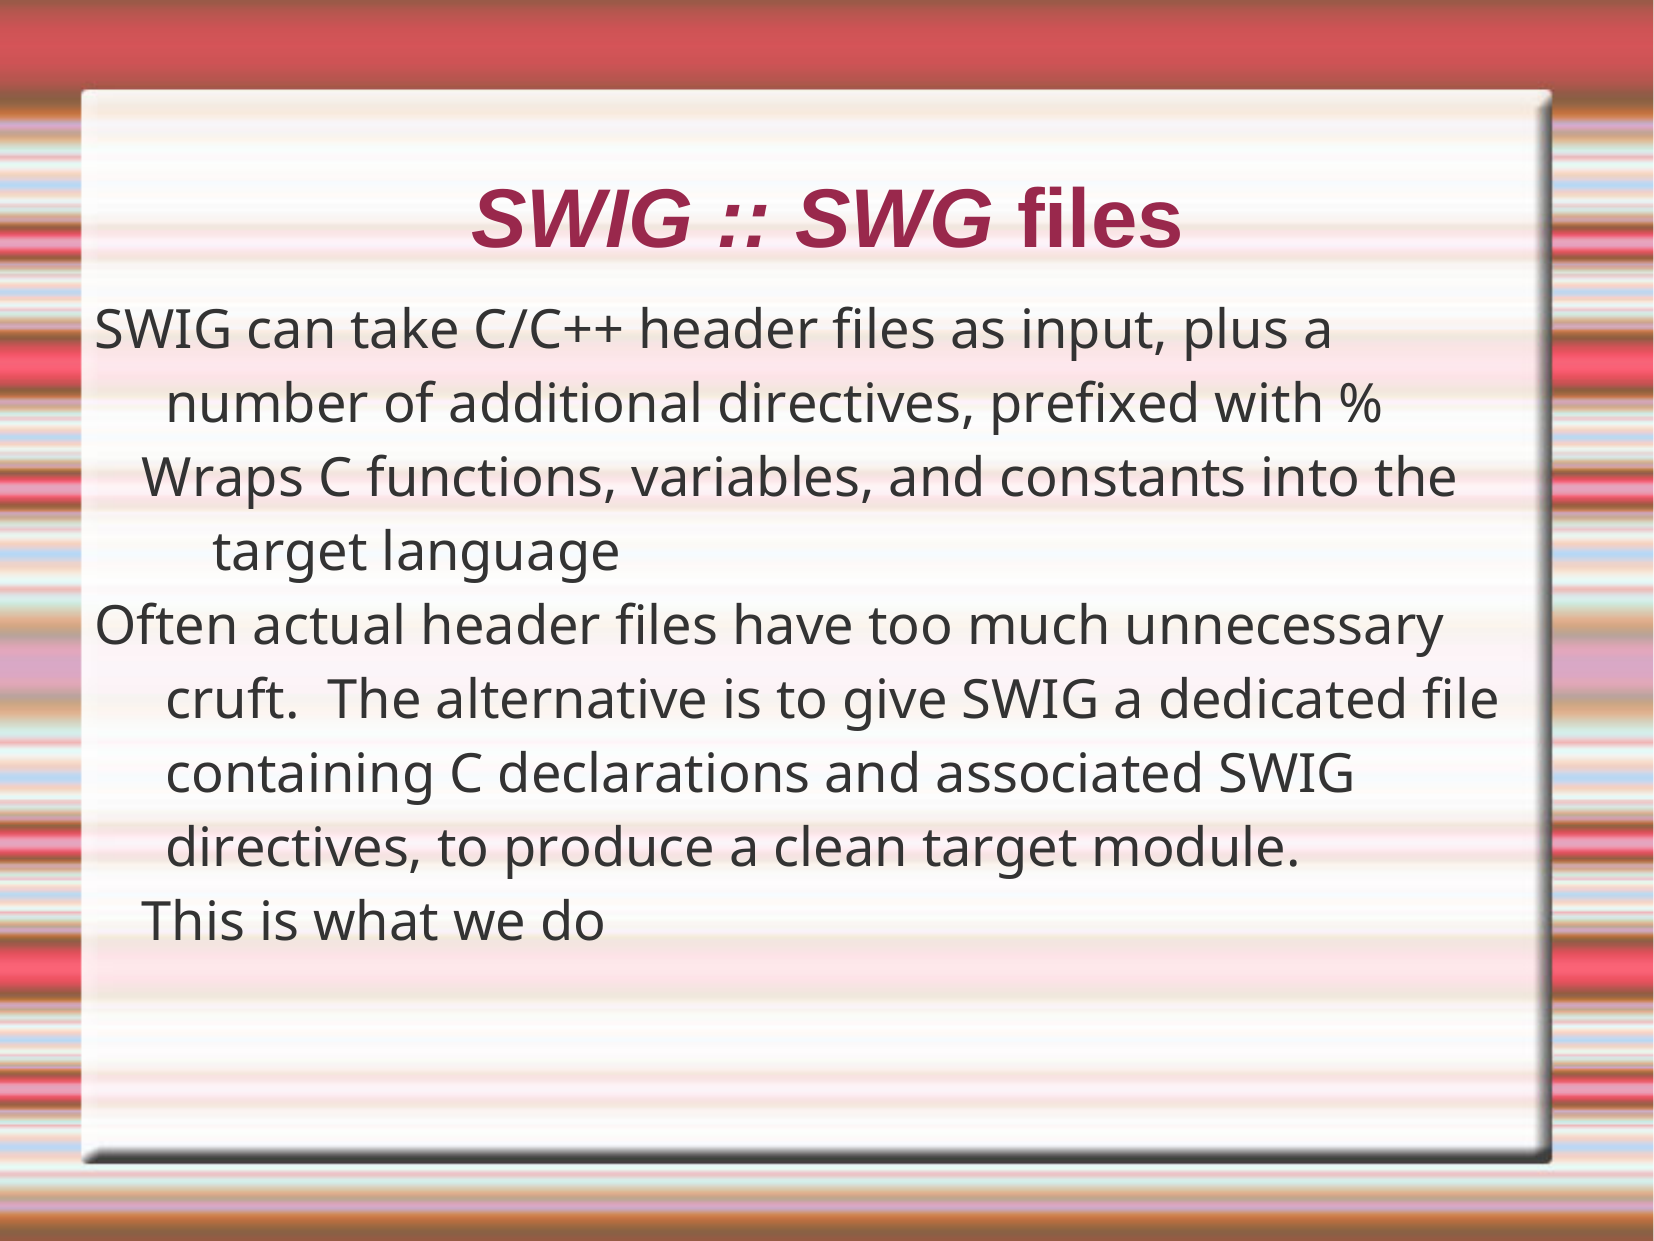

# SWIG :: SWG files
SWIG can take C/C++ header files as input, plus a number of additional directives, prefixed with %
Wraps C functions, variables, and constants into the target language
Often actual header files have too much unnecessary cruft. The alternative is to give SWIG a dedicated file containing C declarations and associated SWIG directives, to produce a clean target module.
This is what we do